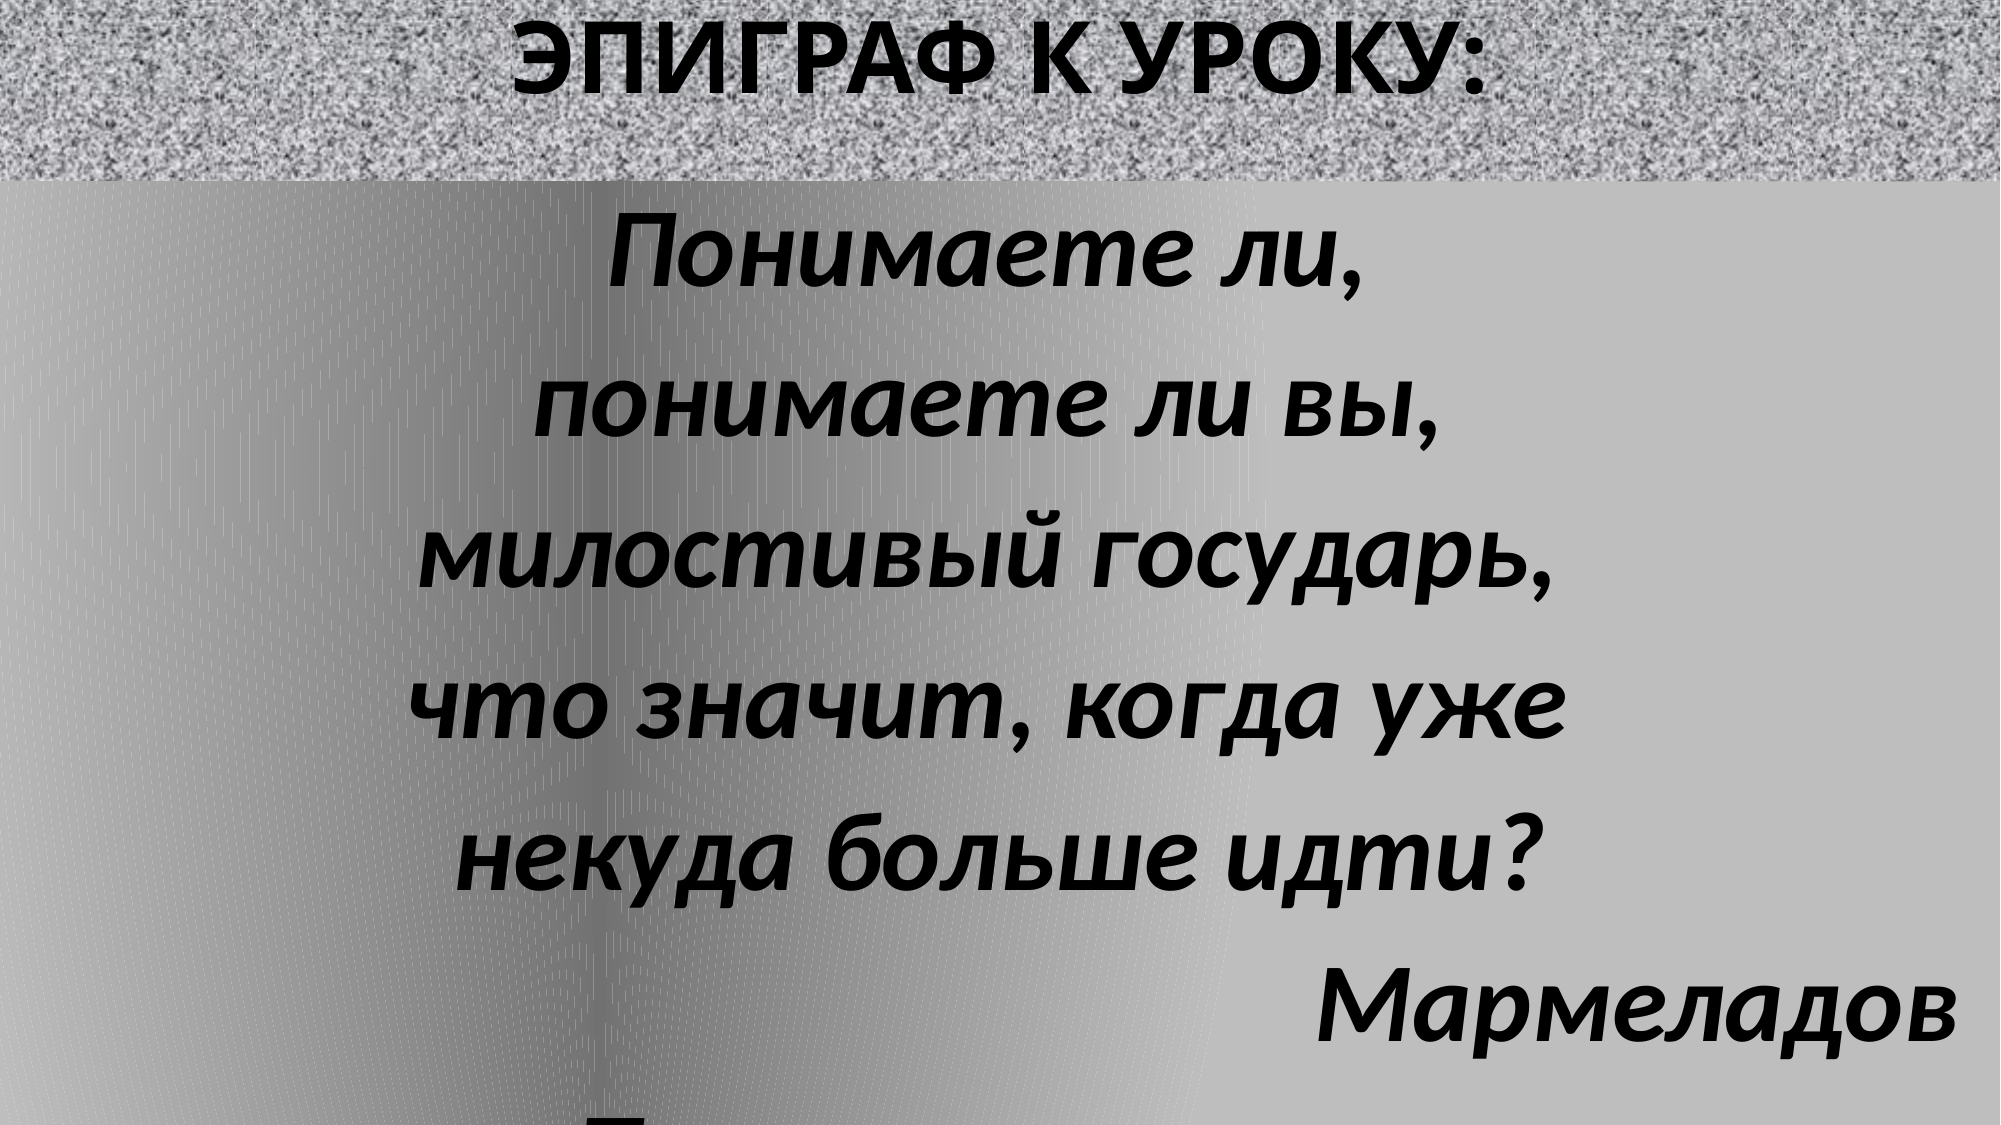

# ЭПИГРАФ К УРОКУ:
Понимаете ли,
понимаете ли вы,
милостивый государь,
что значит, когда уже
некуда больше идти?
 Мармеладов
«Преступление и наказание»